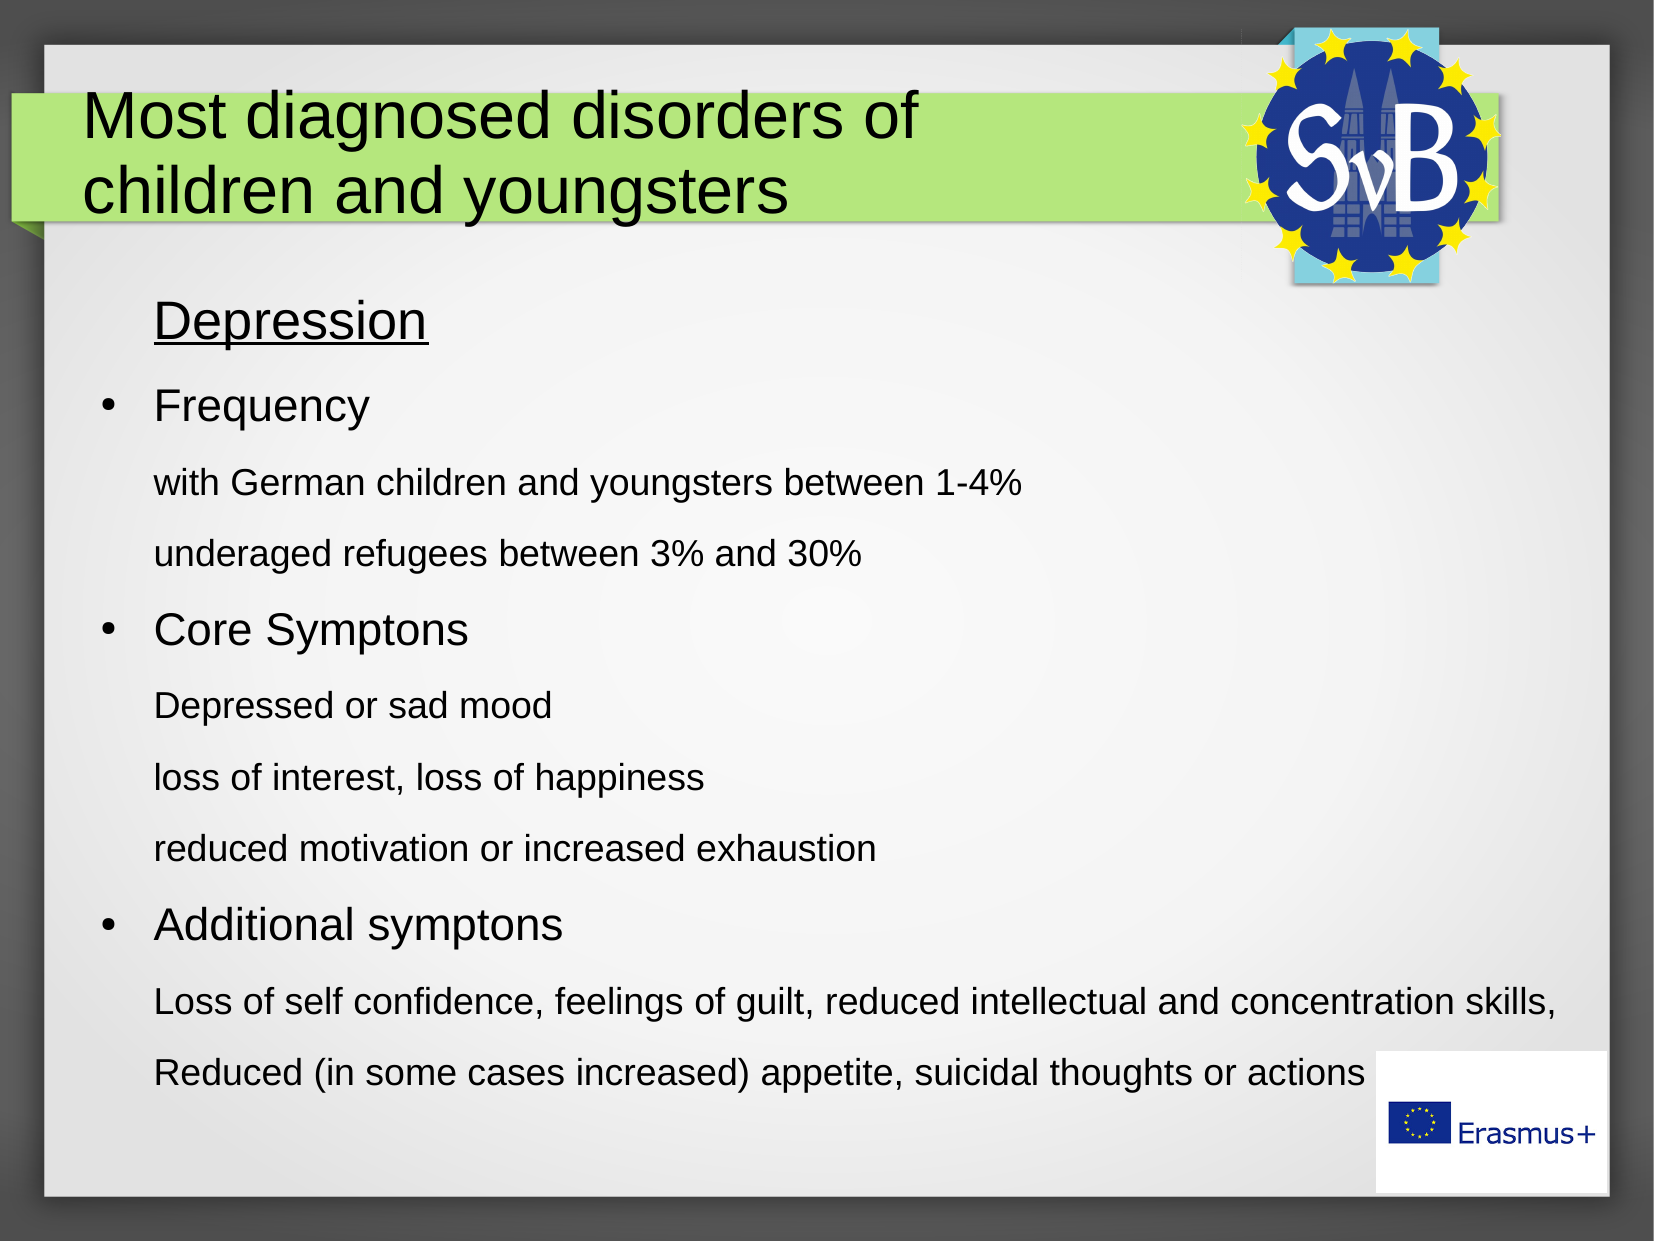

# Most diagnosed disorders of children and youngsters
Depression
Frequency
with German children and youngsters between 1-4%
underaged refugees between 3% and 30%
Core Symptons
Depressed or sad mood
loss of interest, loss of happiness
reduced motivation or increased exhaustion
Additional symptons
Loss of self confidence, feelings of guilt, reduced intellectual and concentration skills,
Reduced (in some cases increased) appetite, suicidal thoughts or actions